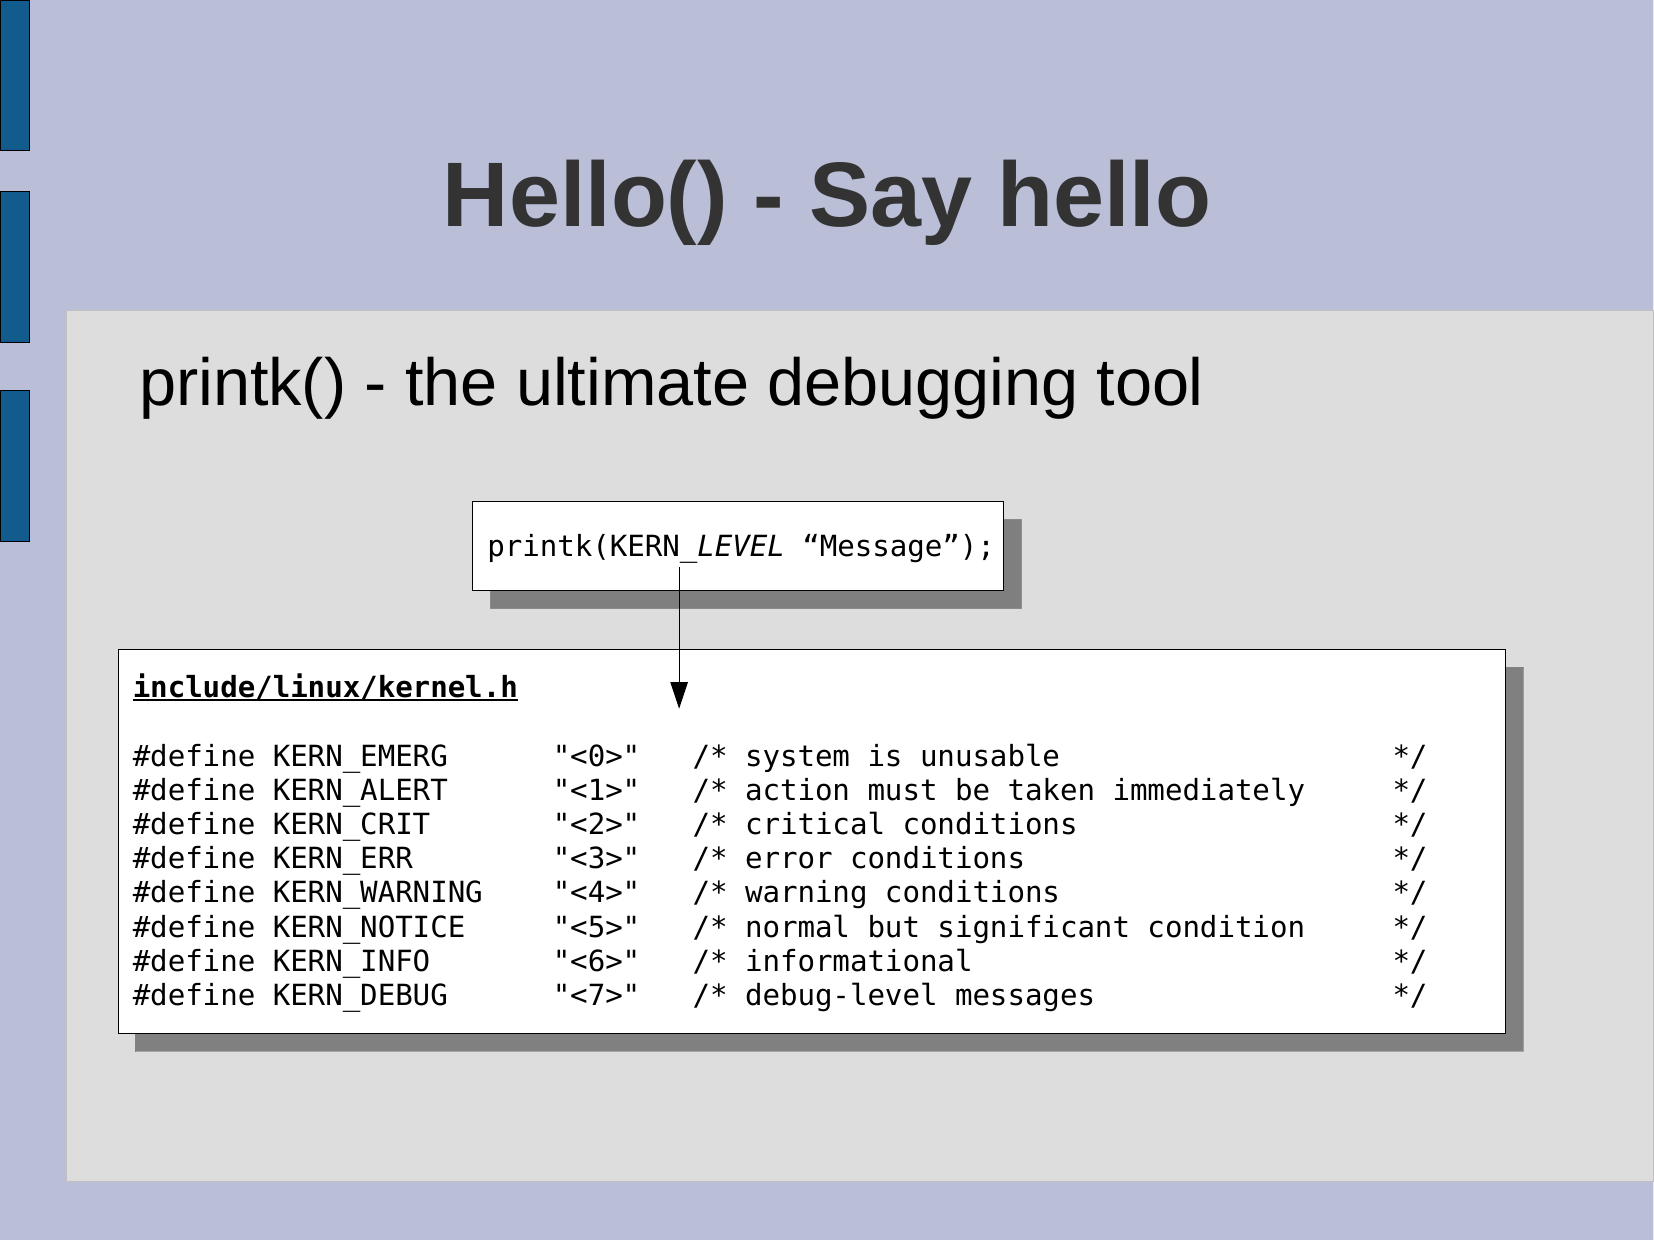

# Hello() - Say hello
printk() - the ultimate debugging tool
printk(KERN_LEVEL “Message”);
include/linux/kernel.h
#define KERN_EMERG "<0>" /* system is unusable */
#define KERN_ALERT "<1>" /* action must be taken immediately */
#define KERN_CRIT "<2>" /* critical conditions */
#define KERN_ERR "<3>" /* error conditions */
#define KERN_WARNING "<4>" /* warning conditions */
#define KERN_NOTICE "<5>" /* normal but significant condition */
#define KERN_INFO "<6>" /* informational */
#define KERN_DEBUG "<7>" /* debug-level messages */